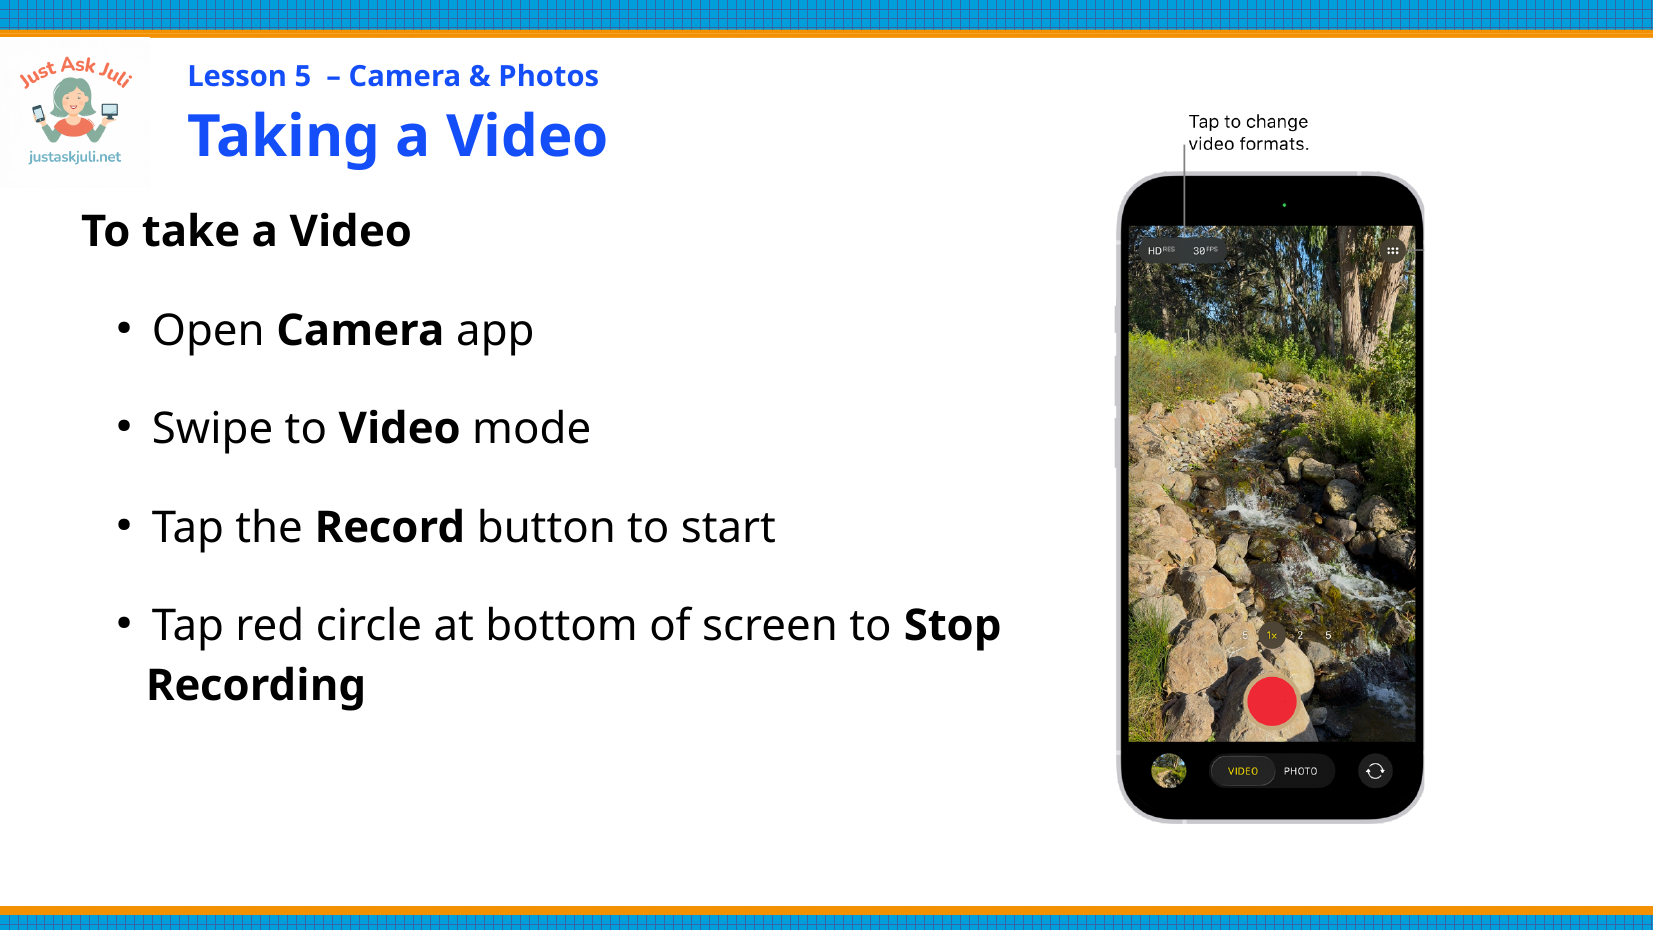

Lesson 5 – Camera & Photos
Taking a Video
To take a Video
Open Camera app
Swipe to Video mode
Tap the Record button to start
Tap red circle at bottom of screen to Stop Recording